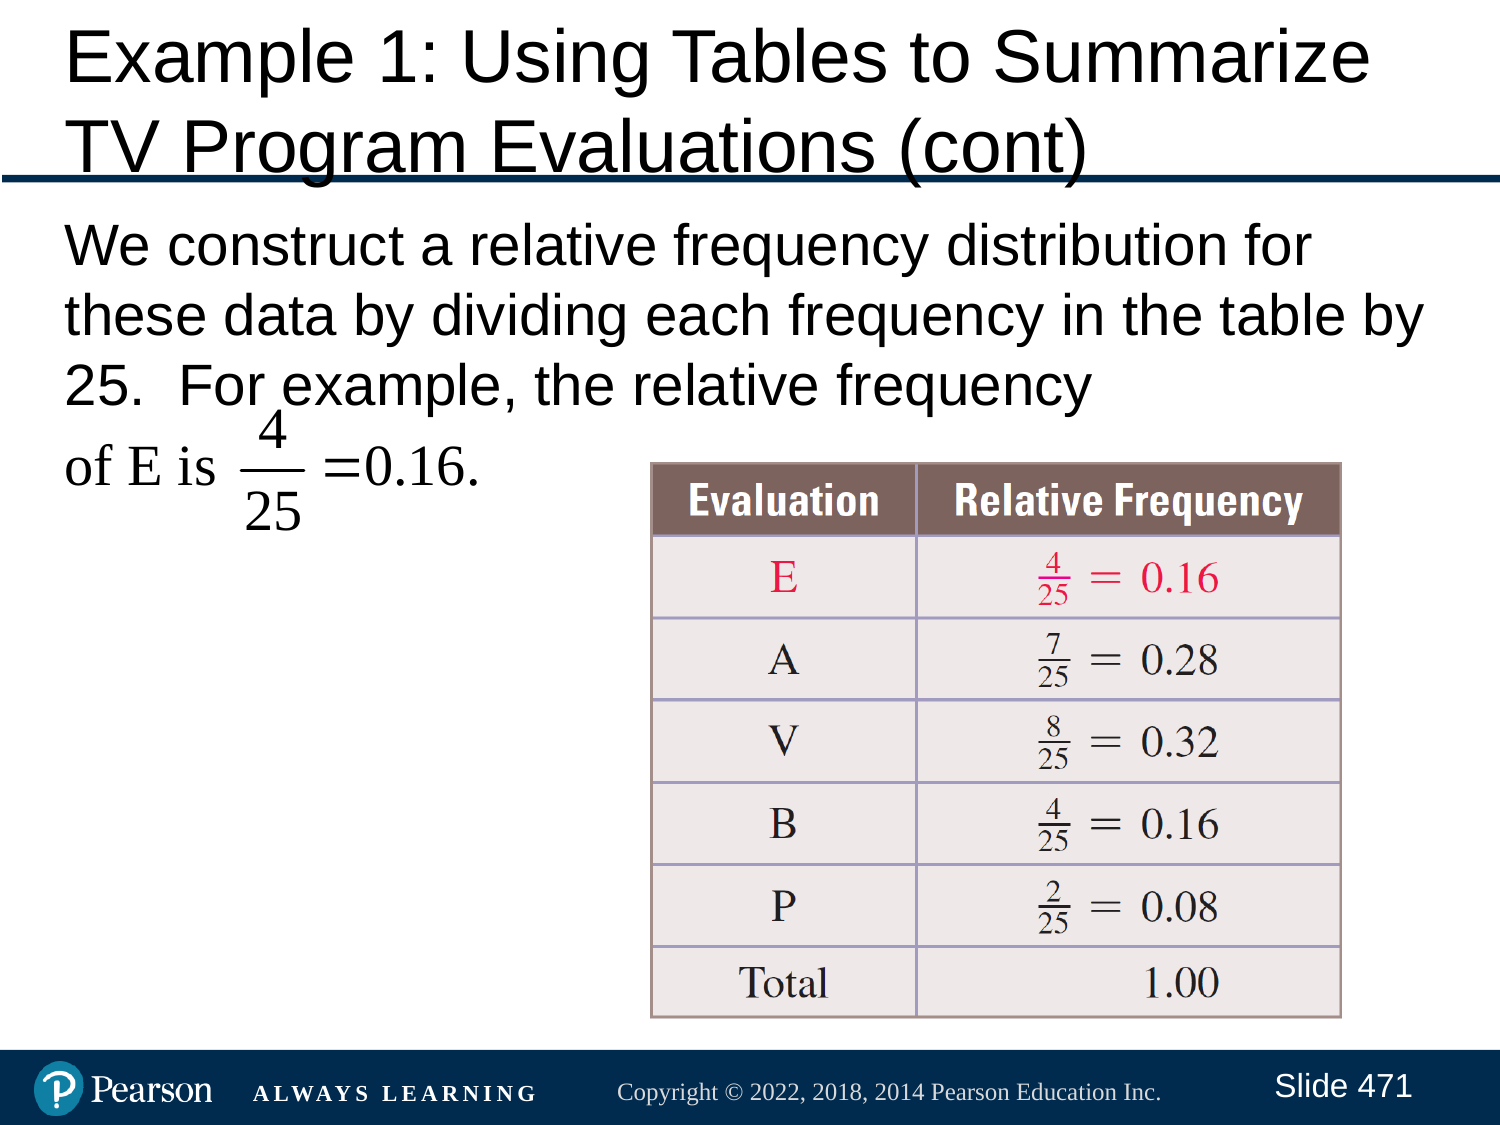

# Example 1: Using Tables to Summarize TV Program Evaluations (cont)
We construct a relative frequency distribution for these data by dividing each frequency in the table by 25. For example, the relative frequency